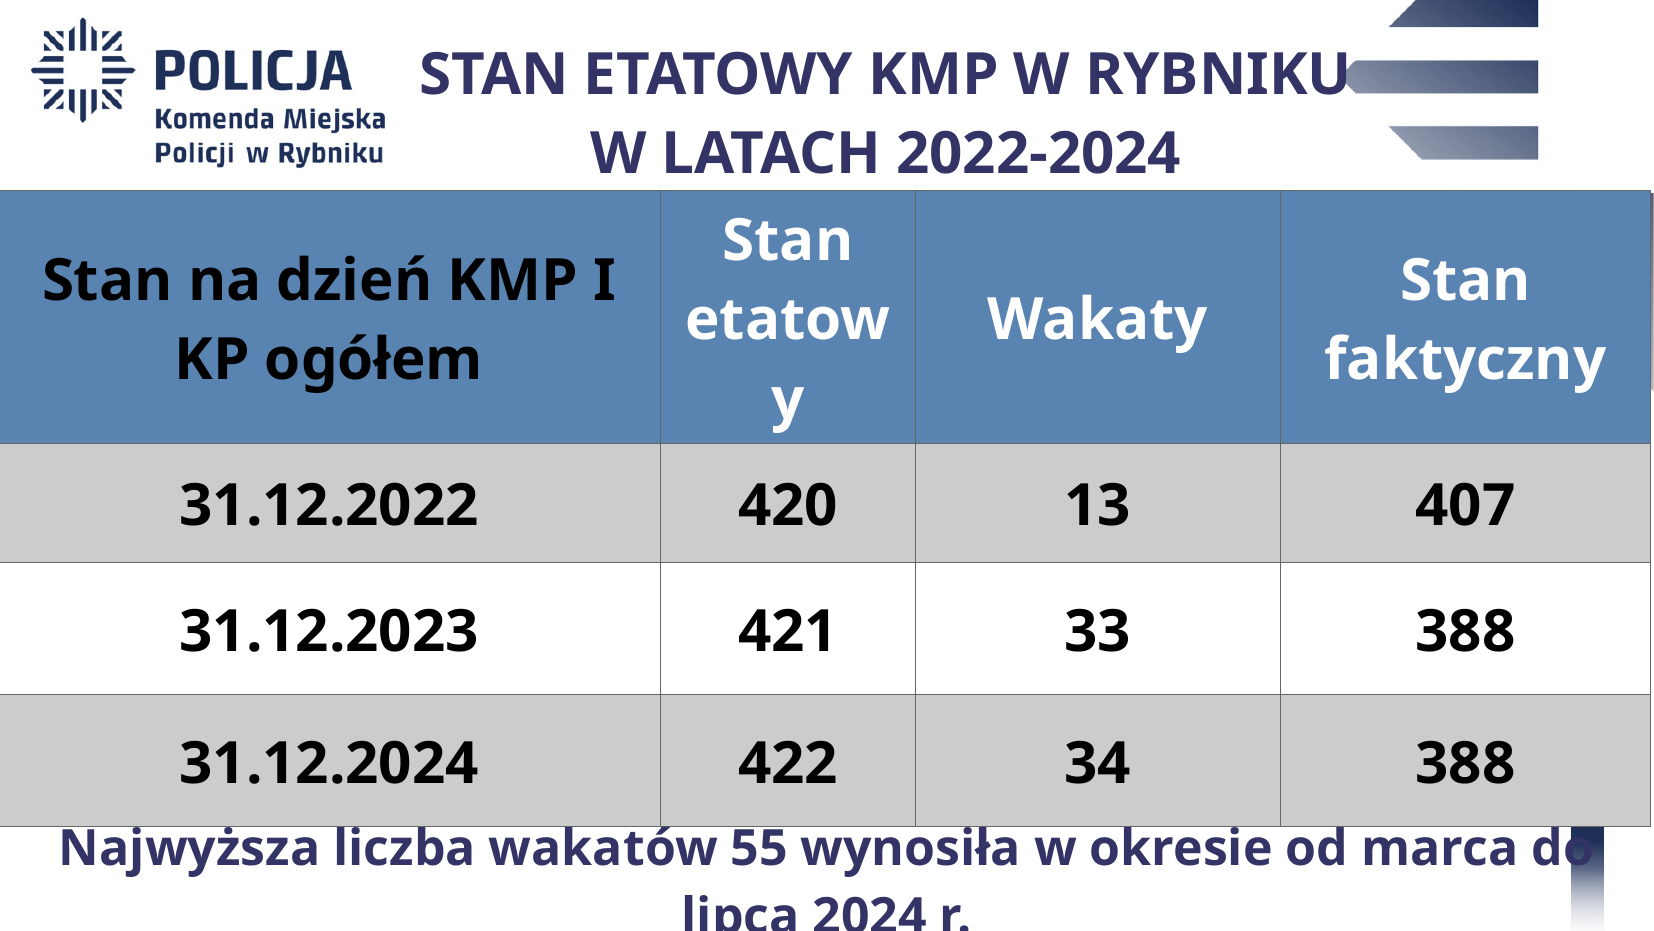

# STAN ETATOWY KMP W RYBNIKU W LATACH 2022-2024
| Stan na dzień KMP I KP ogółem | Stan etatowy | Wakaty | Stan faktyczny |
| --- | --- | --- | --- |
| 31.12.2022 | 420 | 13 | 407 |
| 31.12.2023 | 421 | 33 | 388 |
| 31.12.2024 | 422 | 34 | 388 |
zA
Najwyższa liczba wakatów 55 wynosiła w okresie od marca do lipca 2024 r.